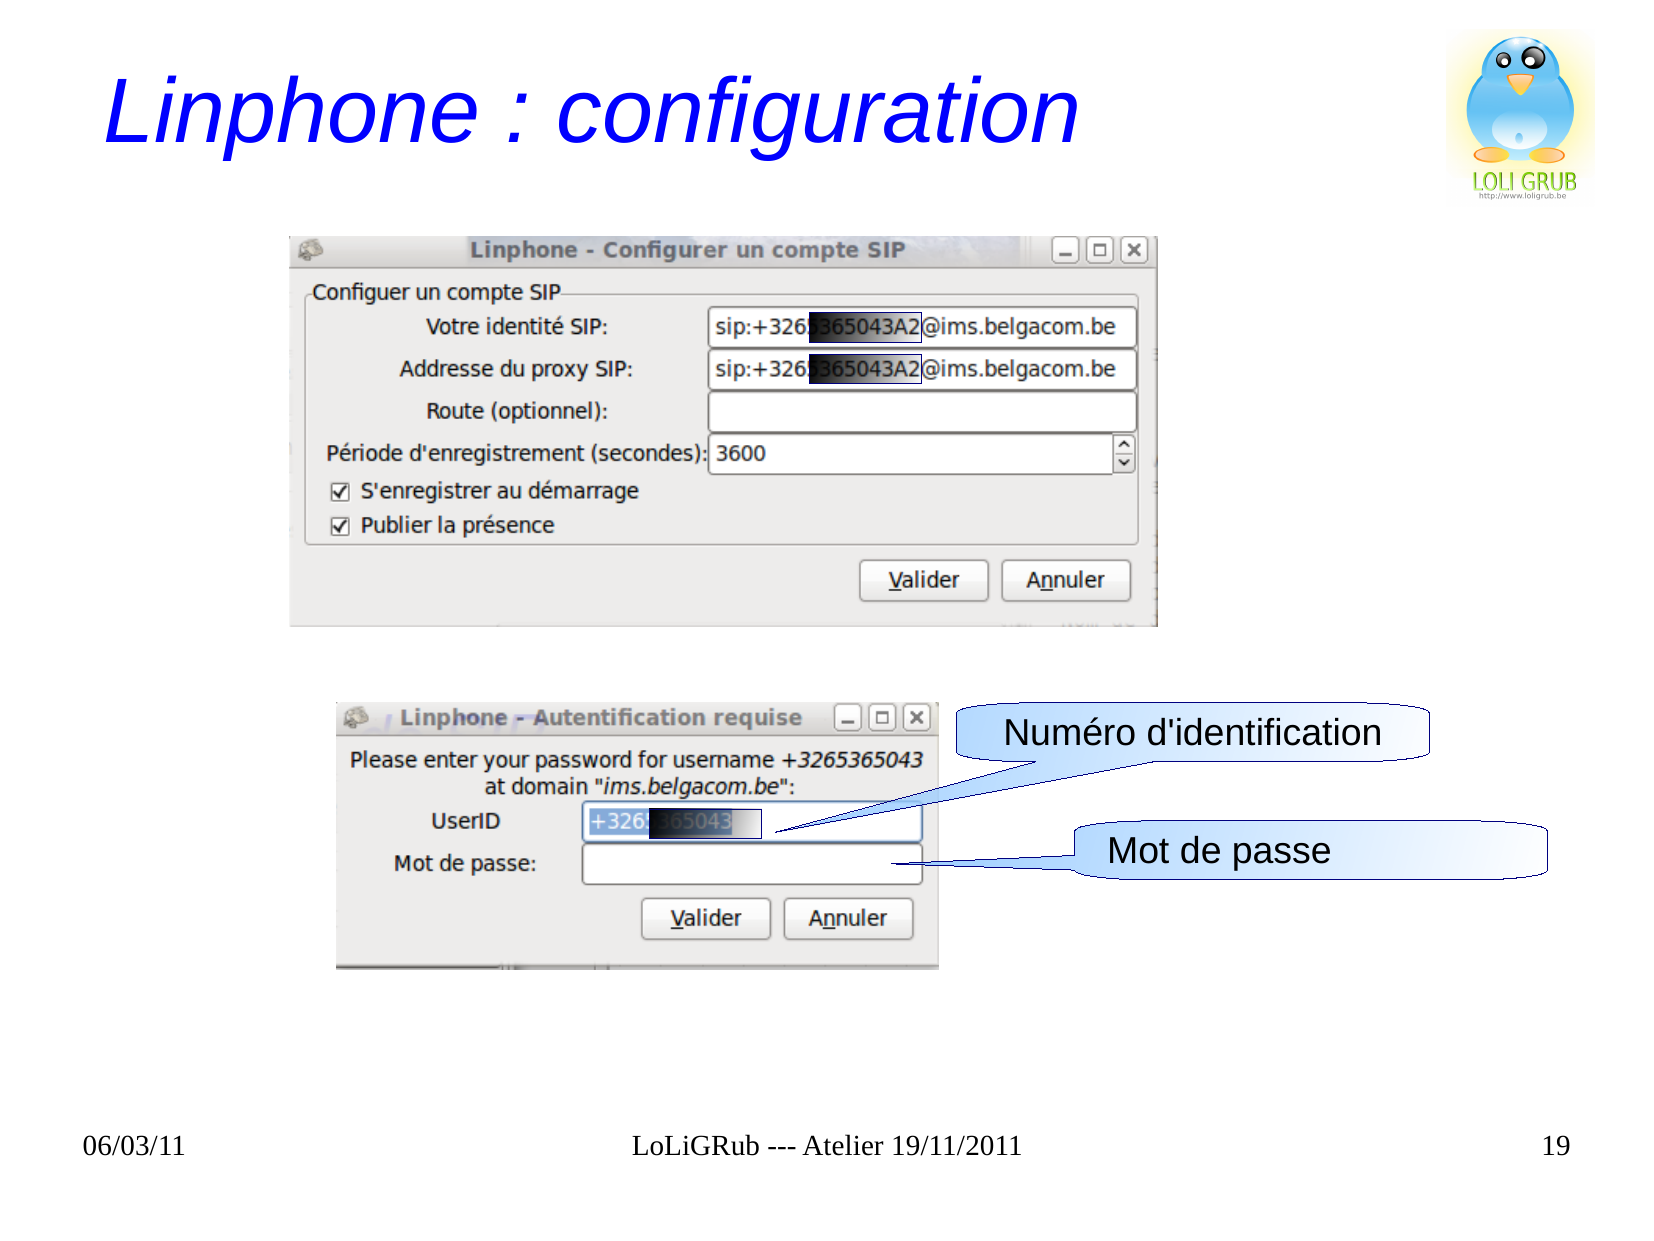

Linphone : configuration
Numéro d'identification
Mot de passe
06/03/11
LoLiGRub --- Atelier 19/11/2011
19